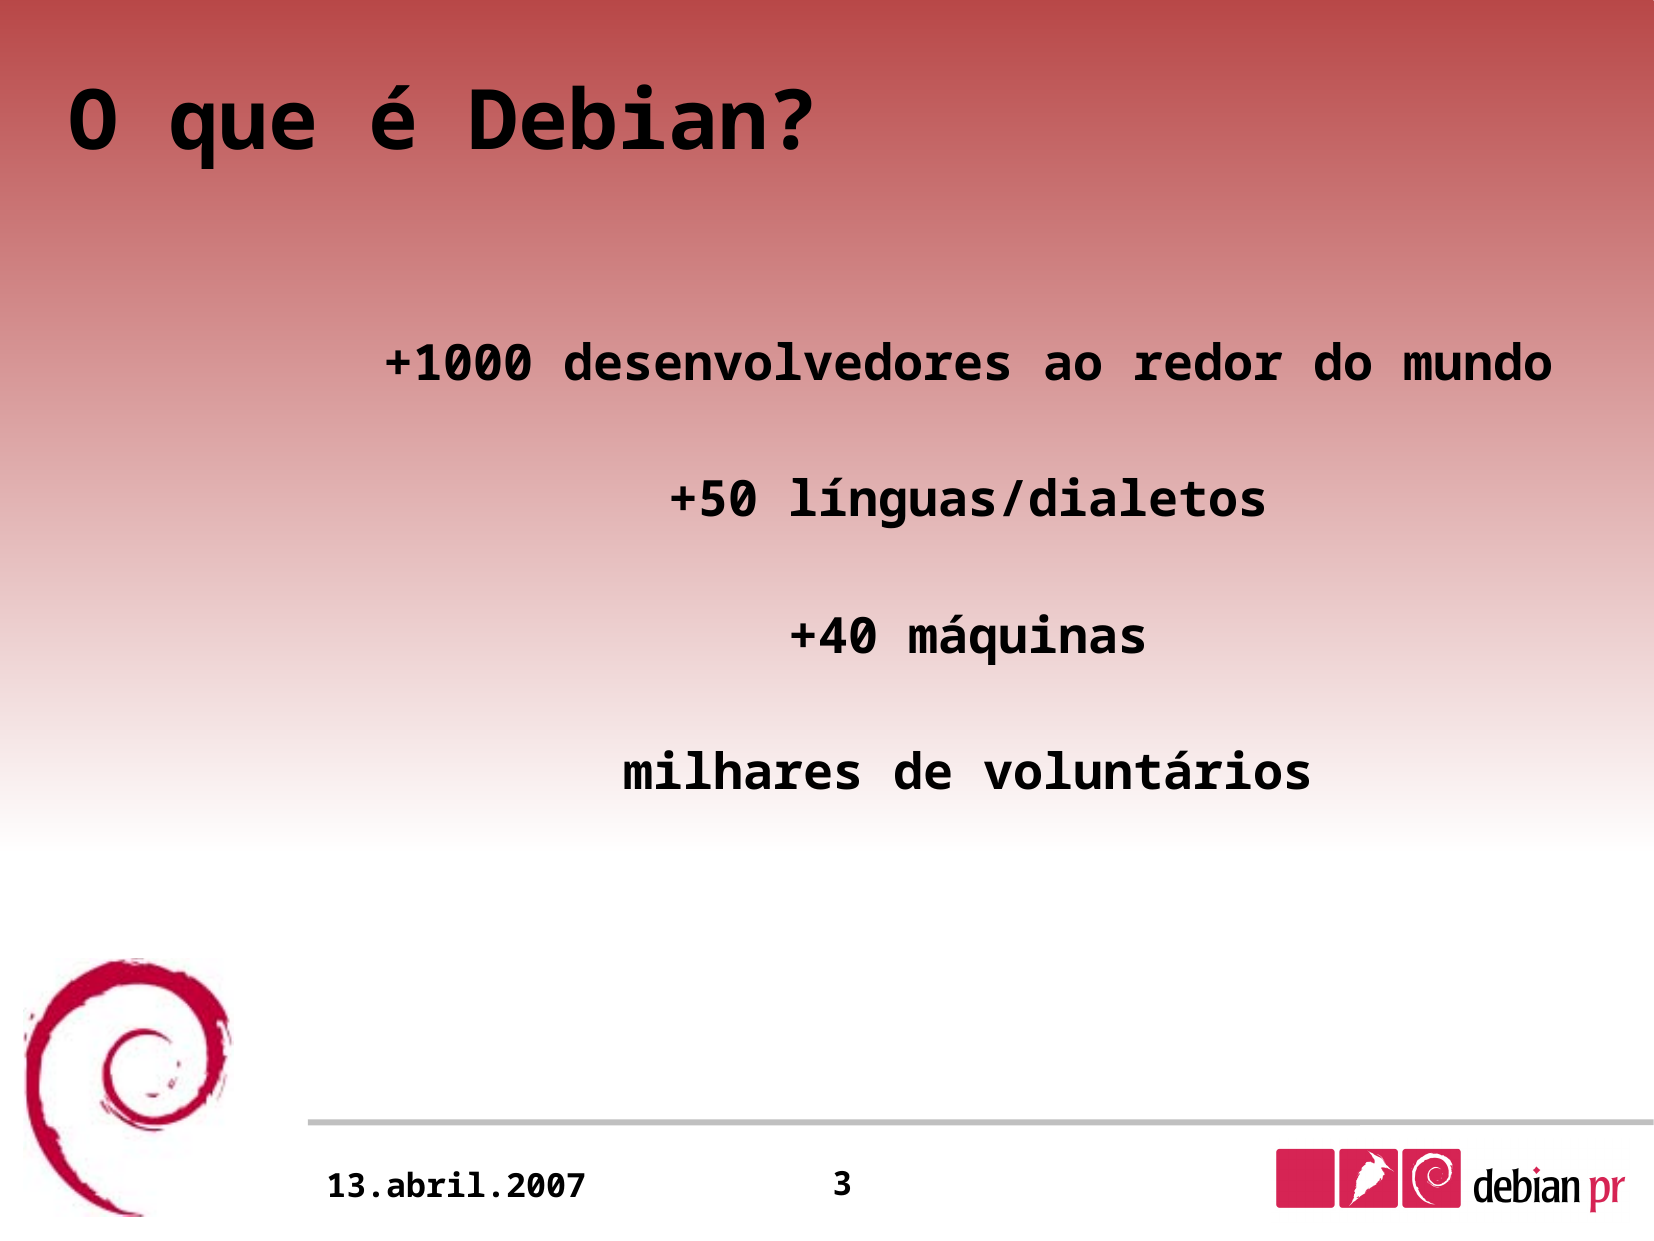

O que é Debian?
+1000 desenvolvedores ao redor do mundo
+50 línguas/dialetos
+40 máquinas
milhares de voluntários